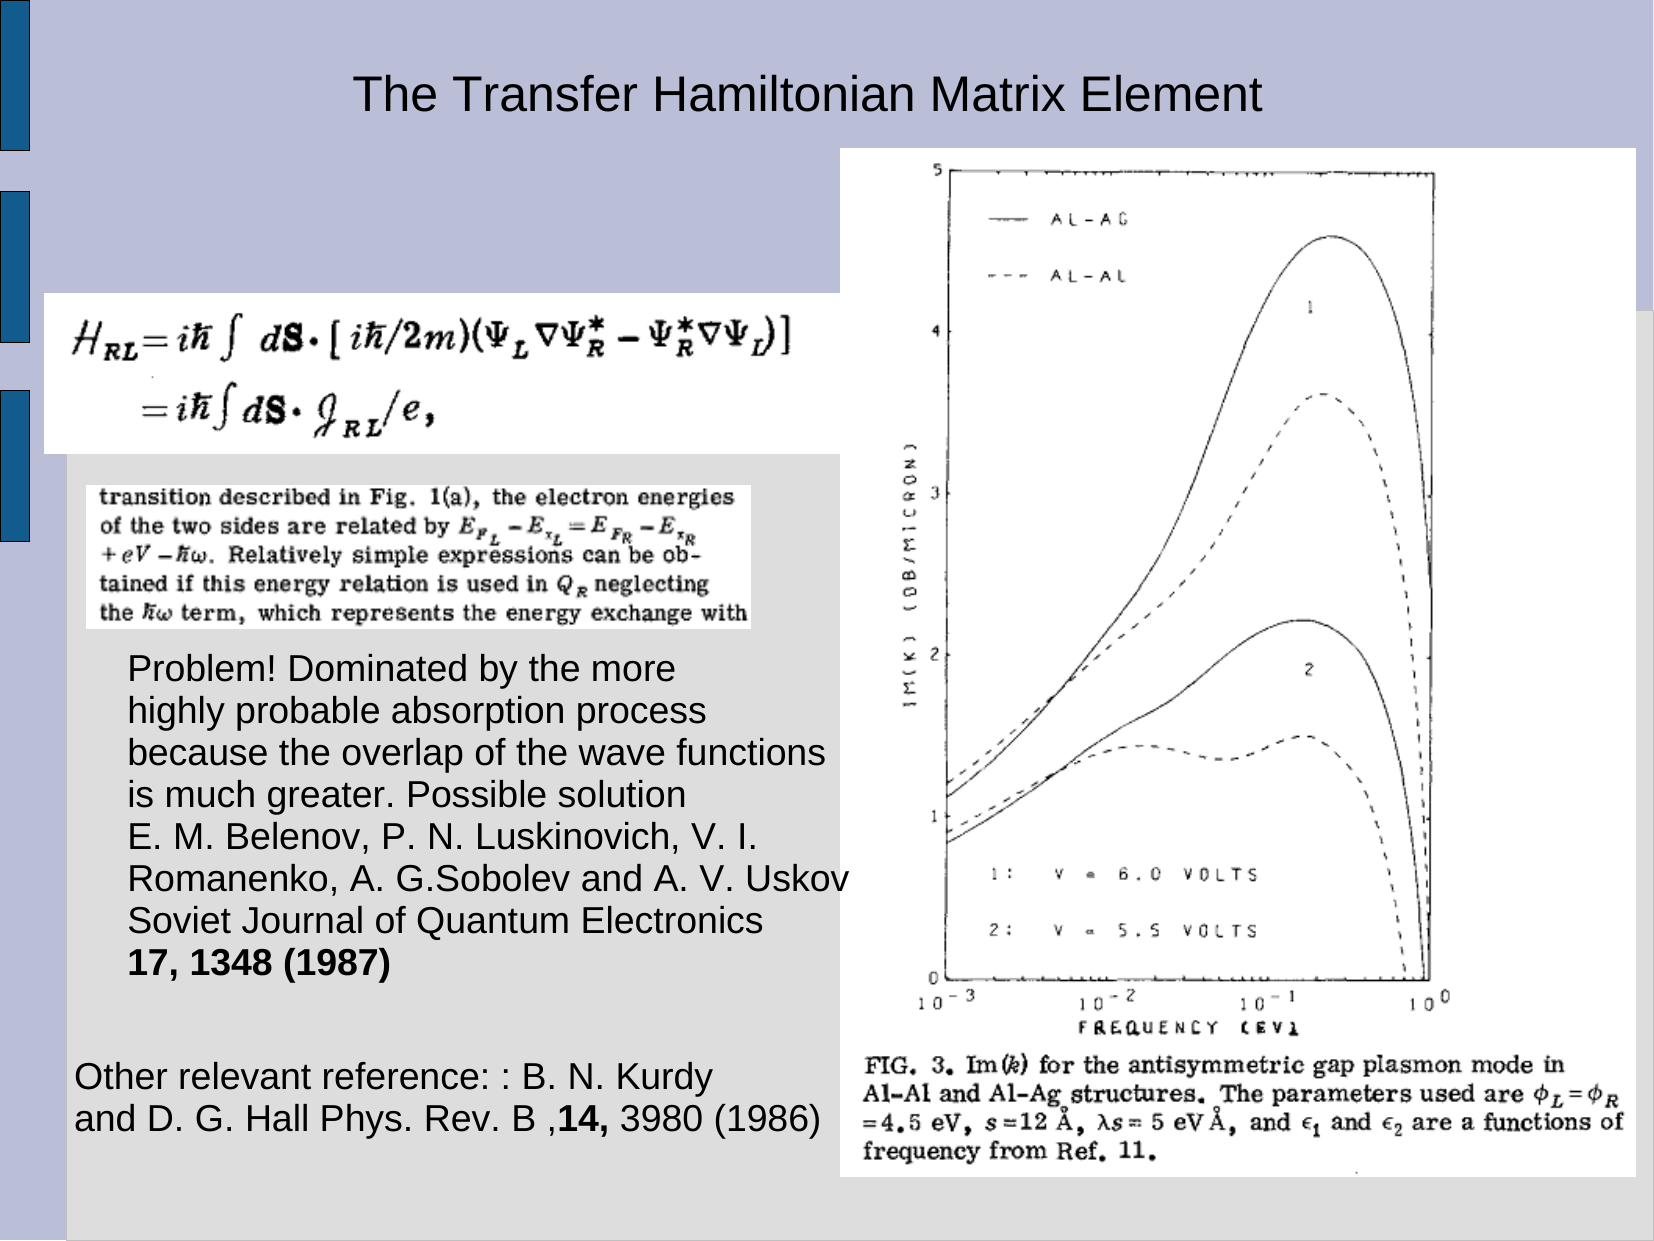

The Transfer Hamiltonian Matrix Element
Problem! Dominated by the more
highly probable absorption process
because the overlap of the wave functions
is much greater. Possible solution
E. M. Belenov, P. N. Luskinovich, V. I.
Romanenko, A. G.Sobolev and A. V. Uskov
Soviet Journal of Quantum Electronics
17, 1348 (1987)
Other relevant reference: : B. N. Kurdy
and D. G. Hall Phys. Rev. B ,14, 3980 (1986)